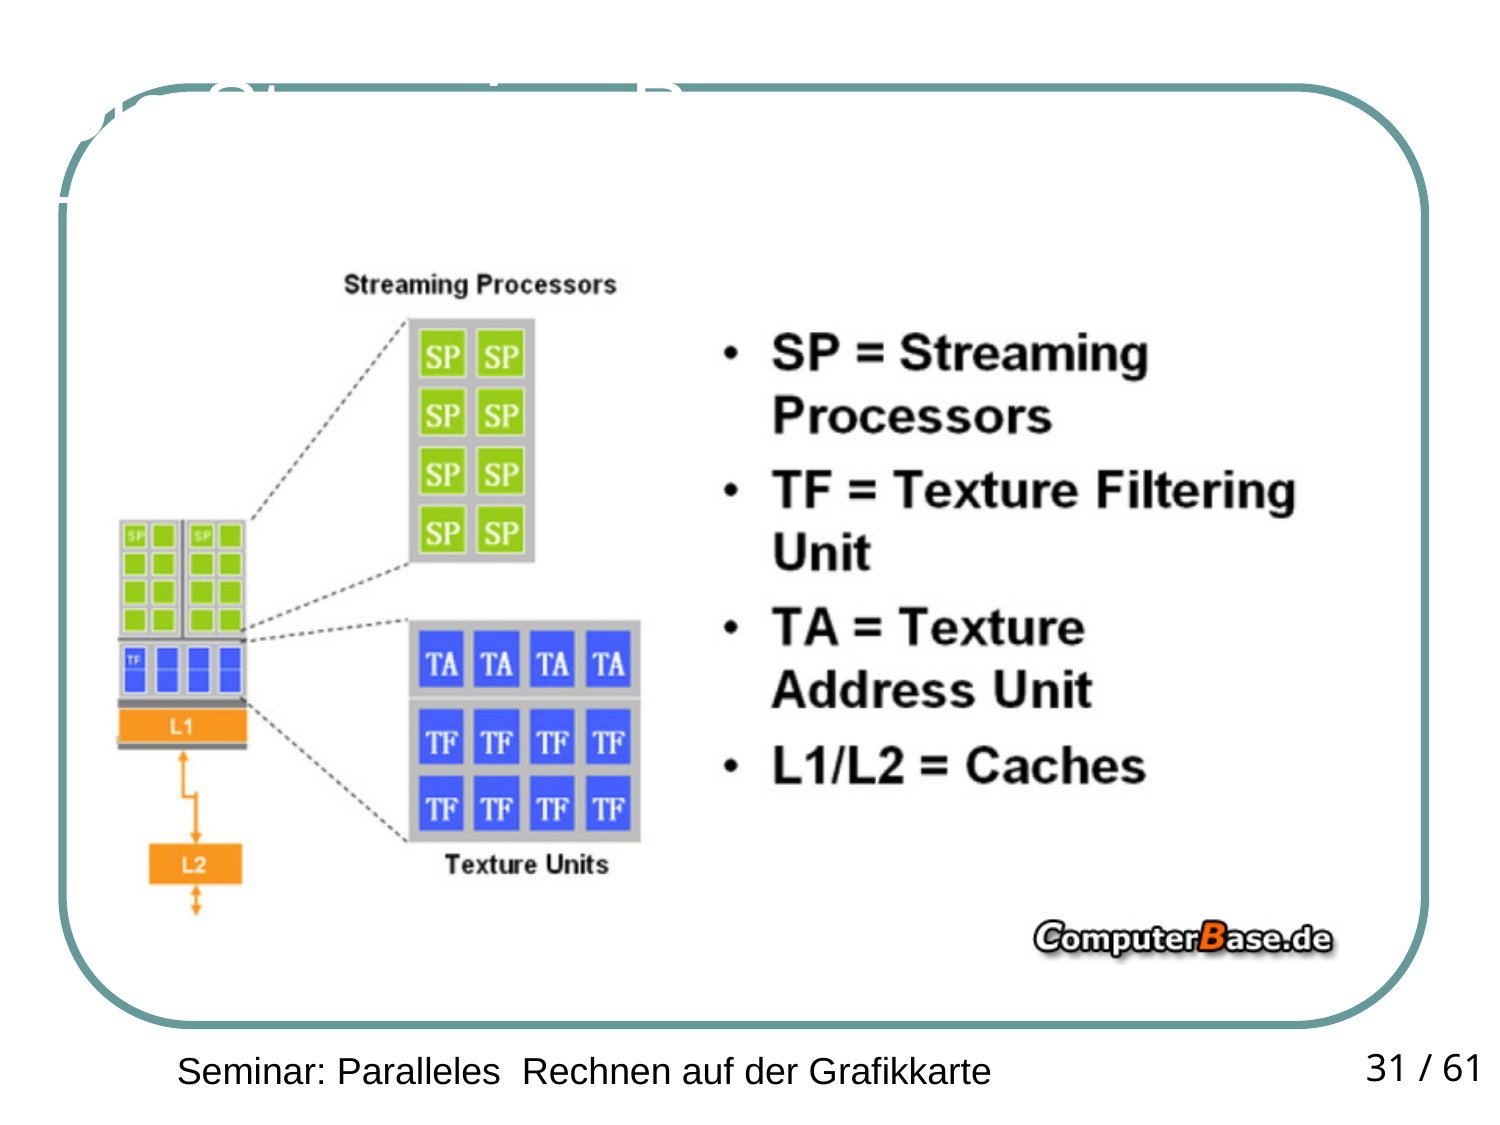

# Die Streaming-Prozessoren
Seminar: Paralleles Rechnen auf der Grafikkarte
31